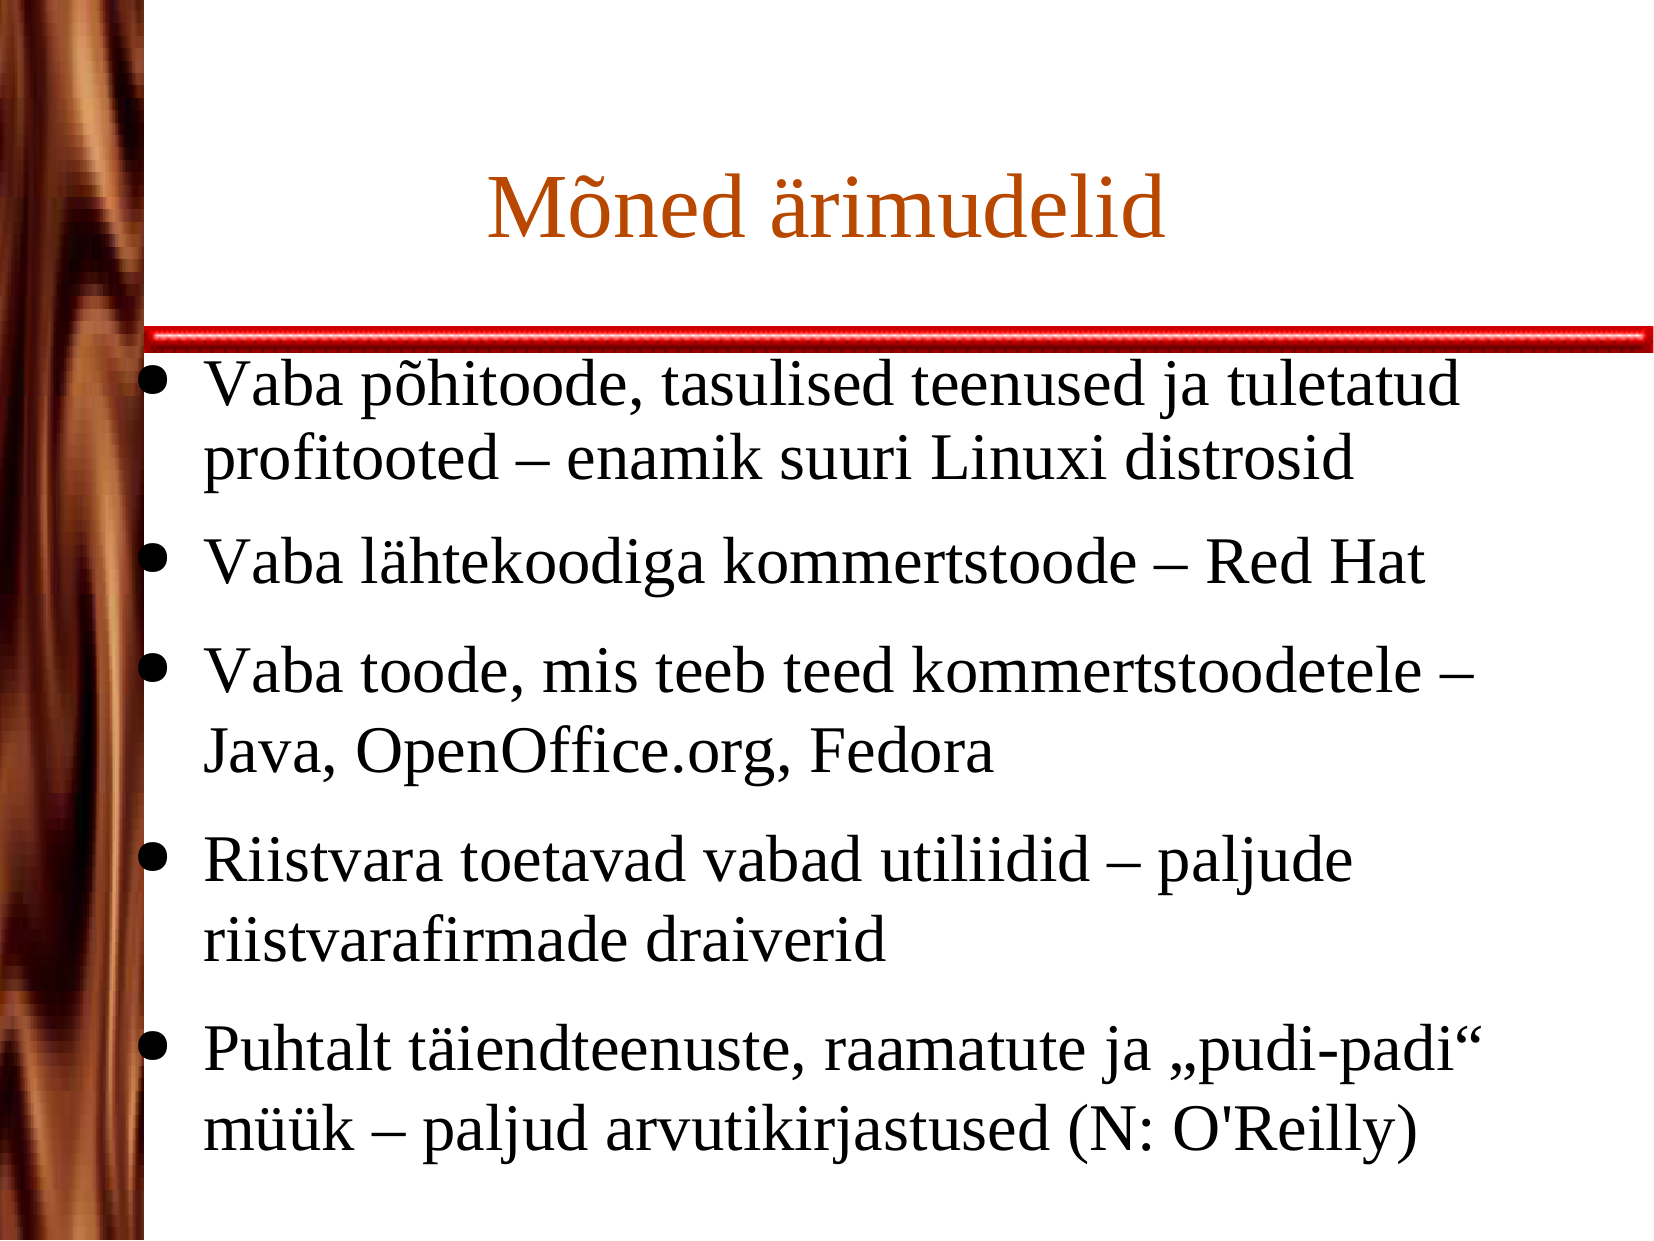

# Mõned ärimudelid
Vaba põhitoode, tasulised teenused ja tuletatud profitooted – enamik suuri Linuxi distrosid
Vaba lähtekoodiga kommertstoode – Red Hat
Vaba toode, mis teeb teed kommertstoodetele – Java, OpenOffice.org, Fedora
Riistvara toetavad vabad utiliidid – paljude riistvarafirmade draiverid
Puhtalt täiendteenuste, raamatute ja „pudi-padi“ müük – paljud arvutikirjastused (N: O'Reilly)